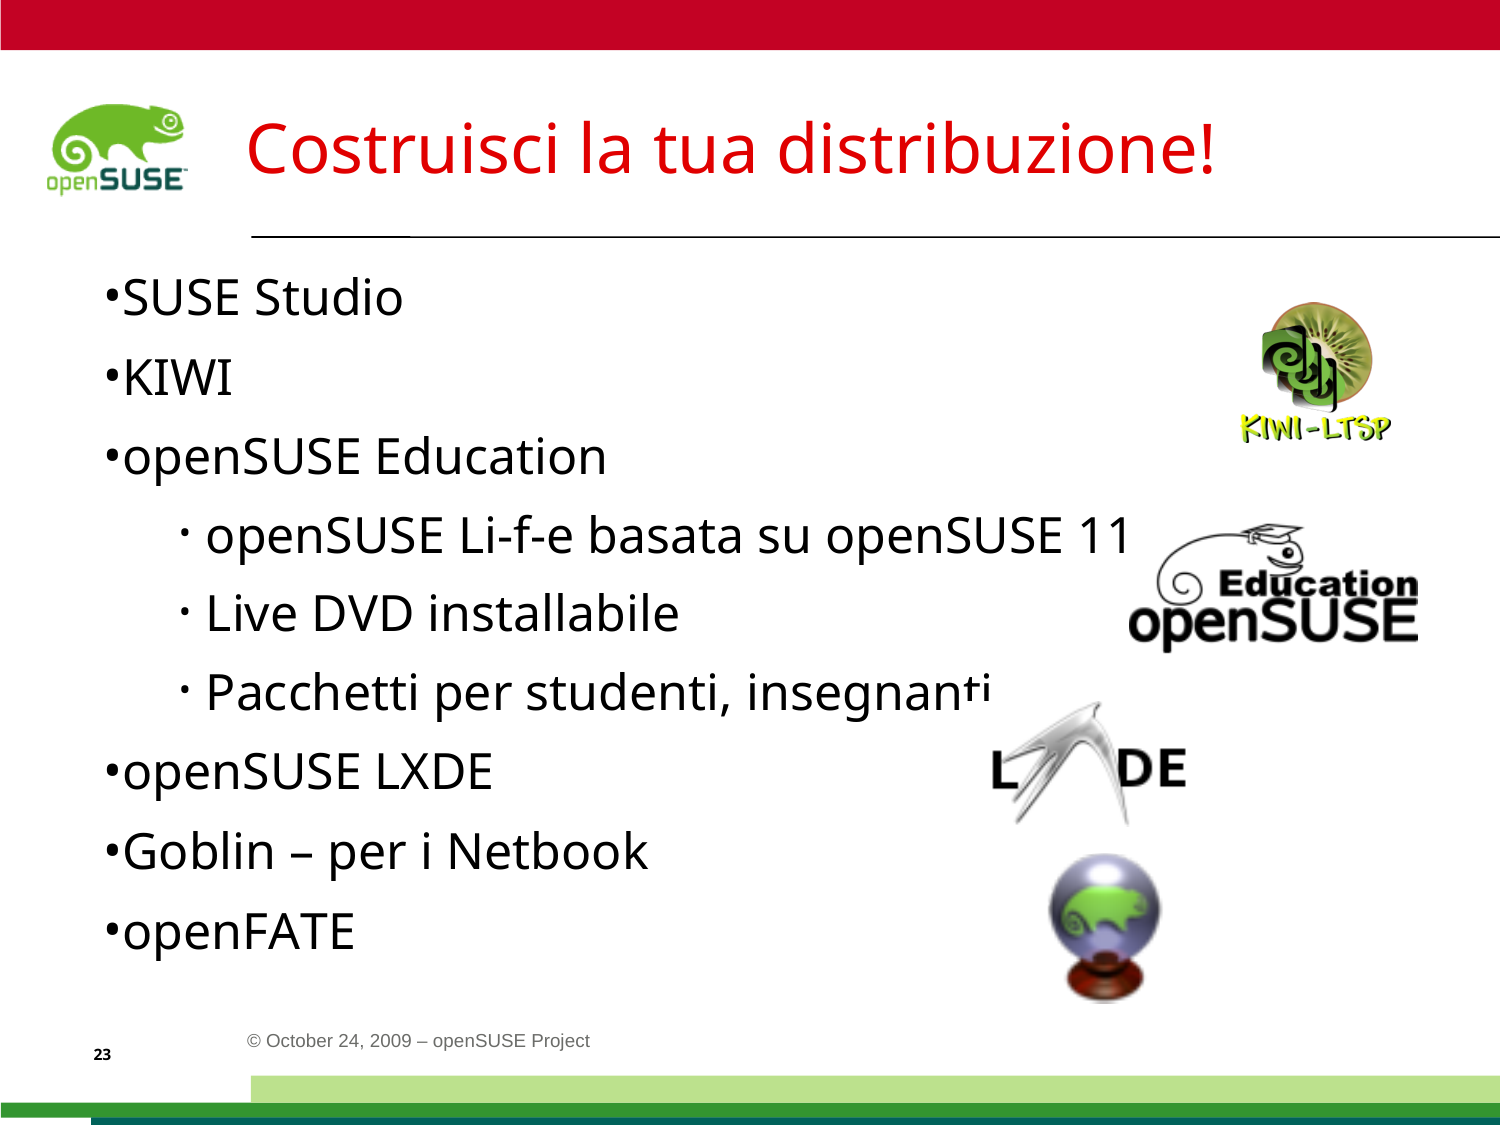

# Costruisci la tua distribuzione!
SUSE Studio
KIWI
openSUSE Education
openSUSE Li-f-e basata su openSUSE 11.1
Live DVD installabile
Pacchetti per studenti, insegnanti...
openSUSE LXDE
Goblin – per i Netbook
openFATE